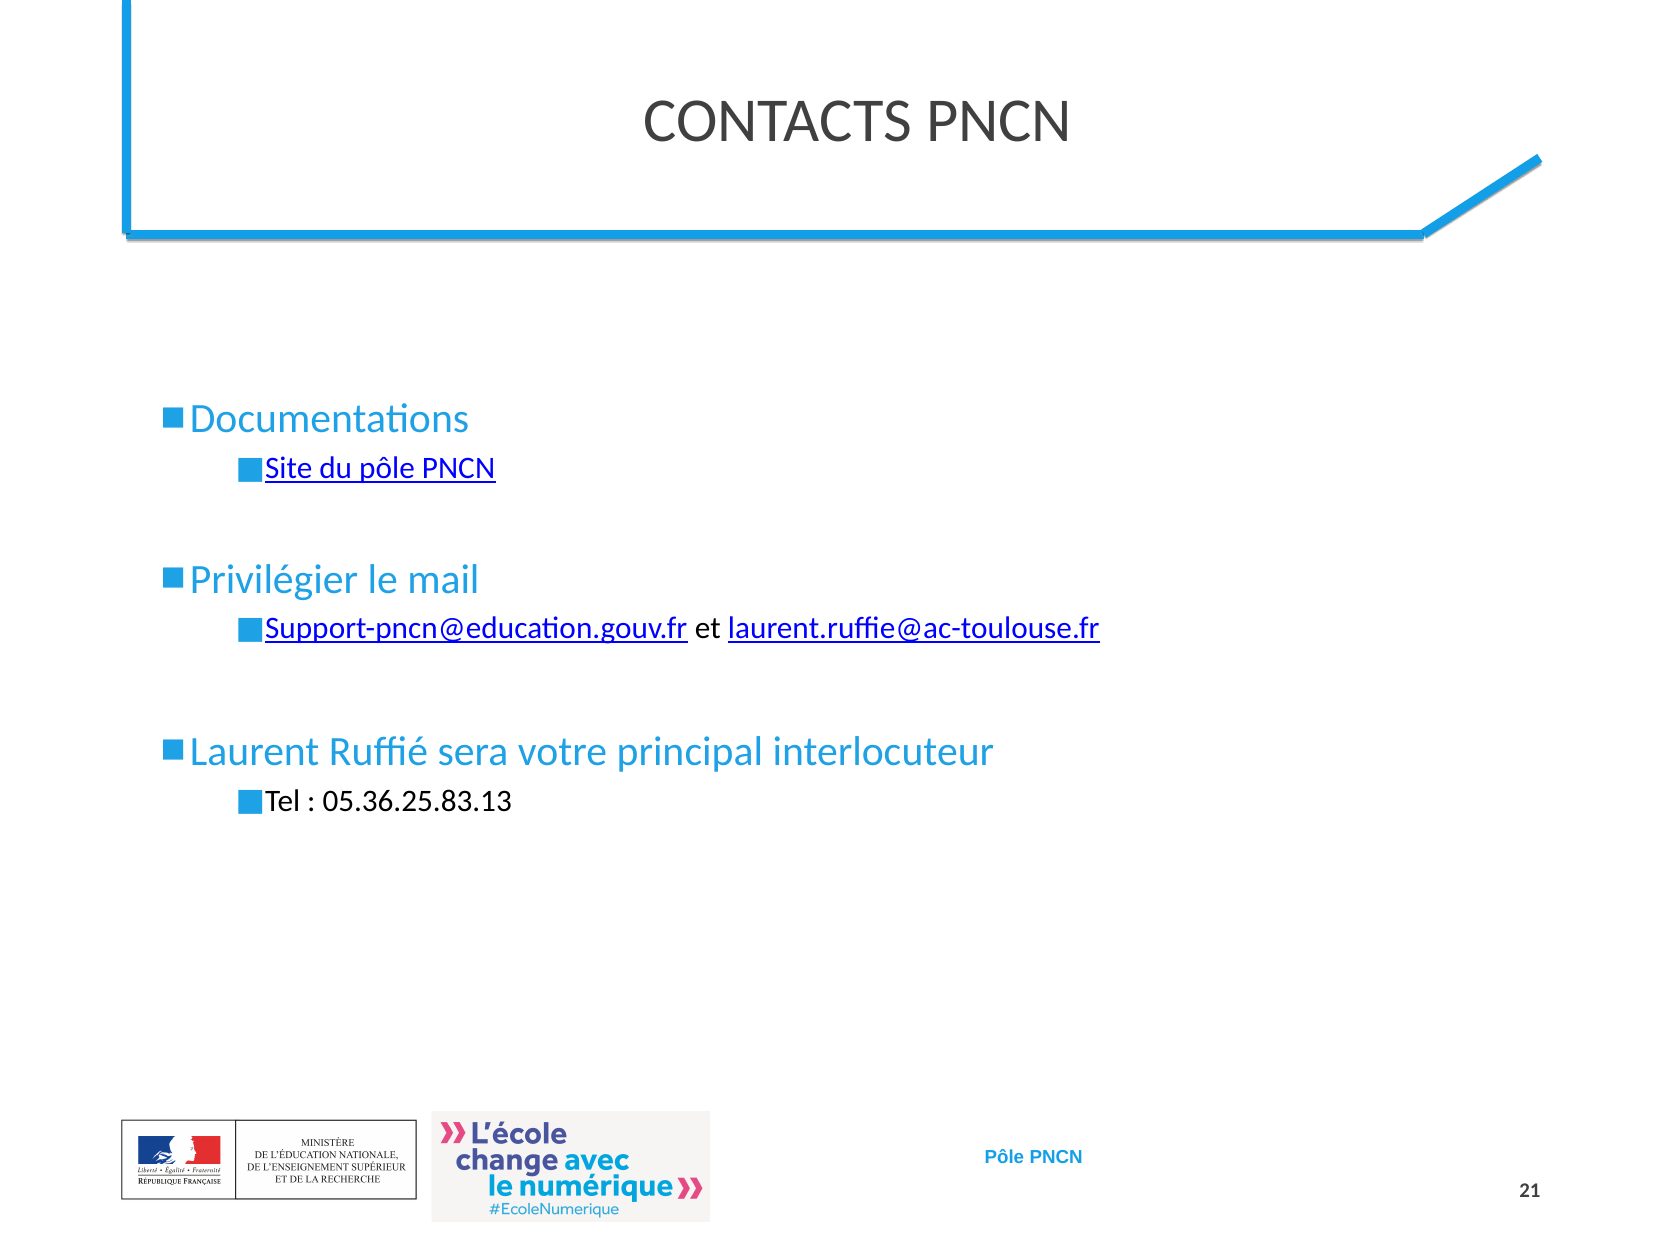

# Contacts pncn
Documentations
Site du pôle PNCN
Privilégier le mail
Support-pncn@education.gouv.fr et laurent.ruffie@ac-toulouse.fr
Laurent Ruffié sera votre principal interlocuteur
Tel : 05.36.25.83.13